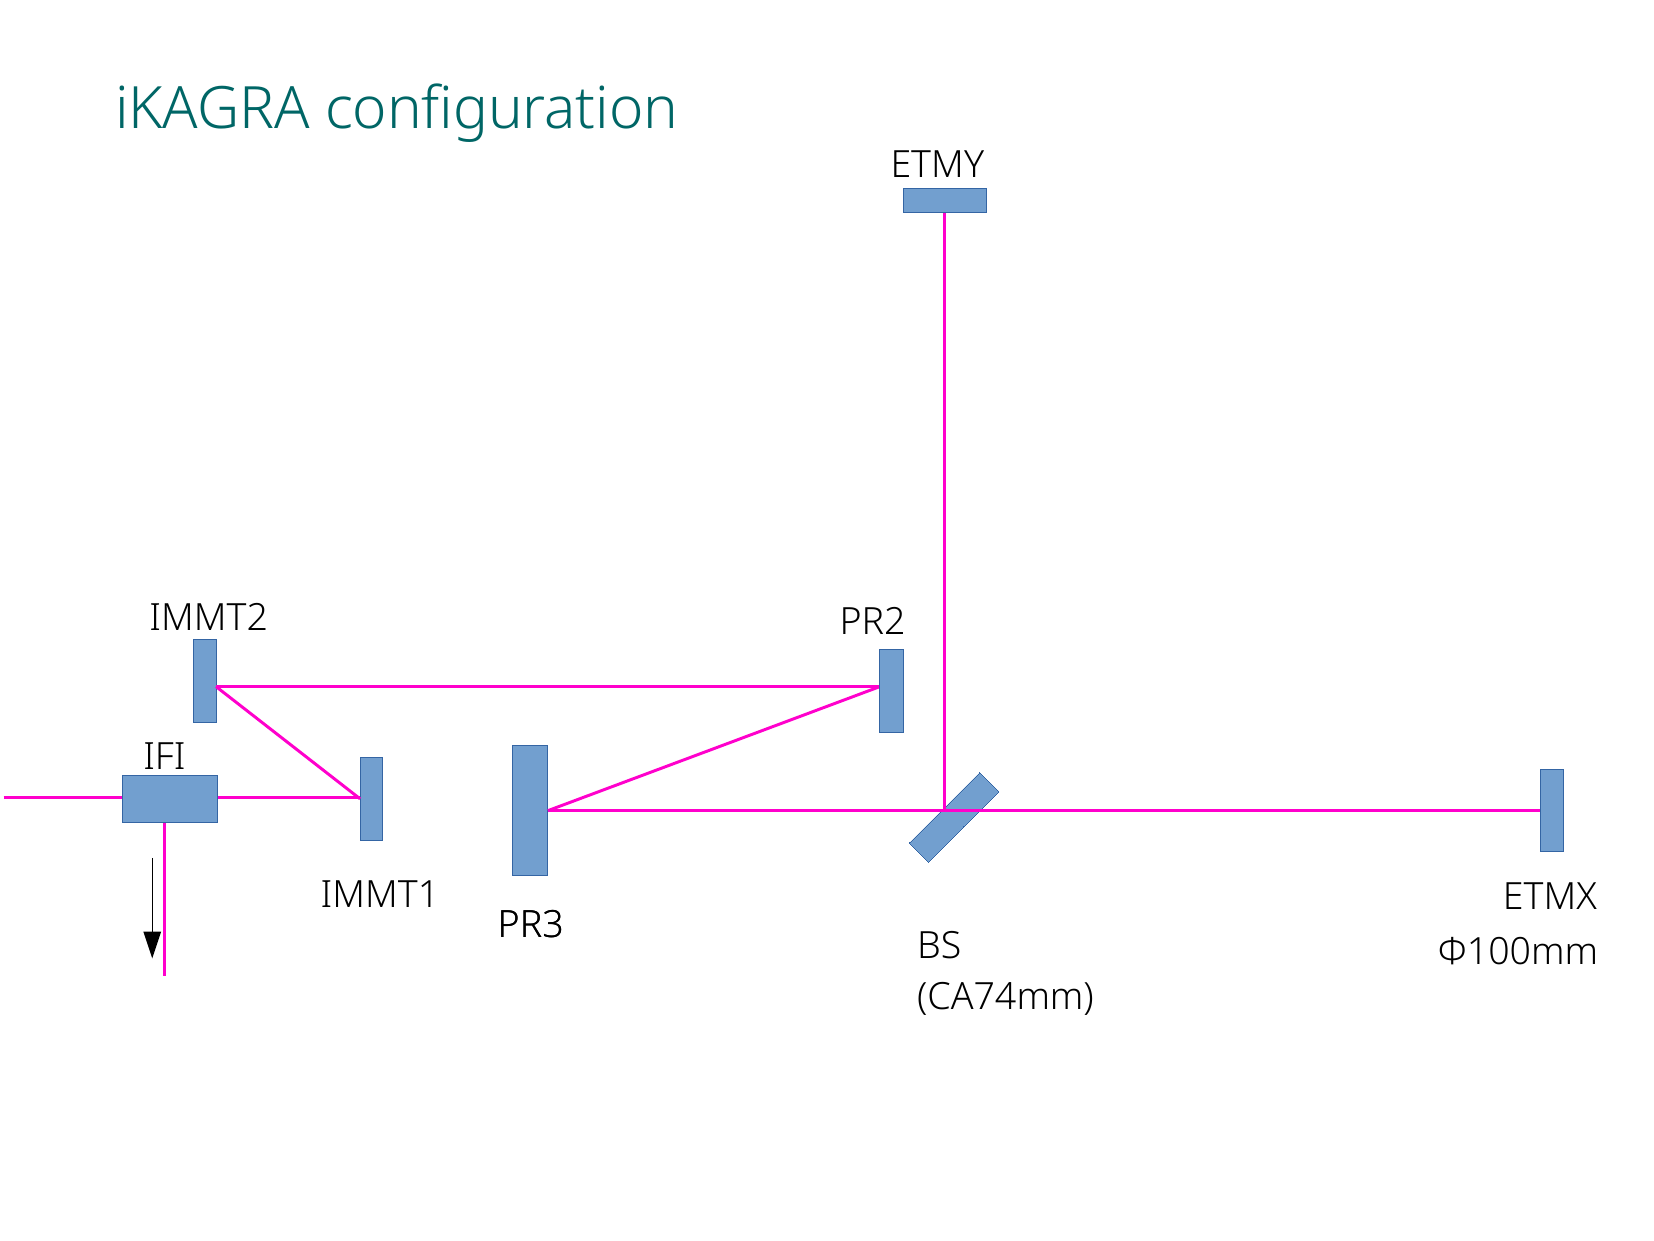

iKAGRA configuration
ETMY
IMMT2
PR2
IFI
IMMT1
ETMX
PR3
PR3
BS
(CA74mm)
Φ100mm